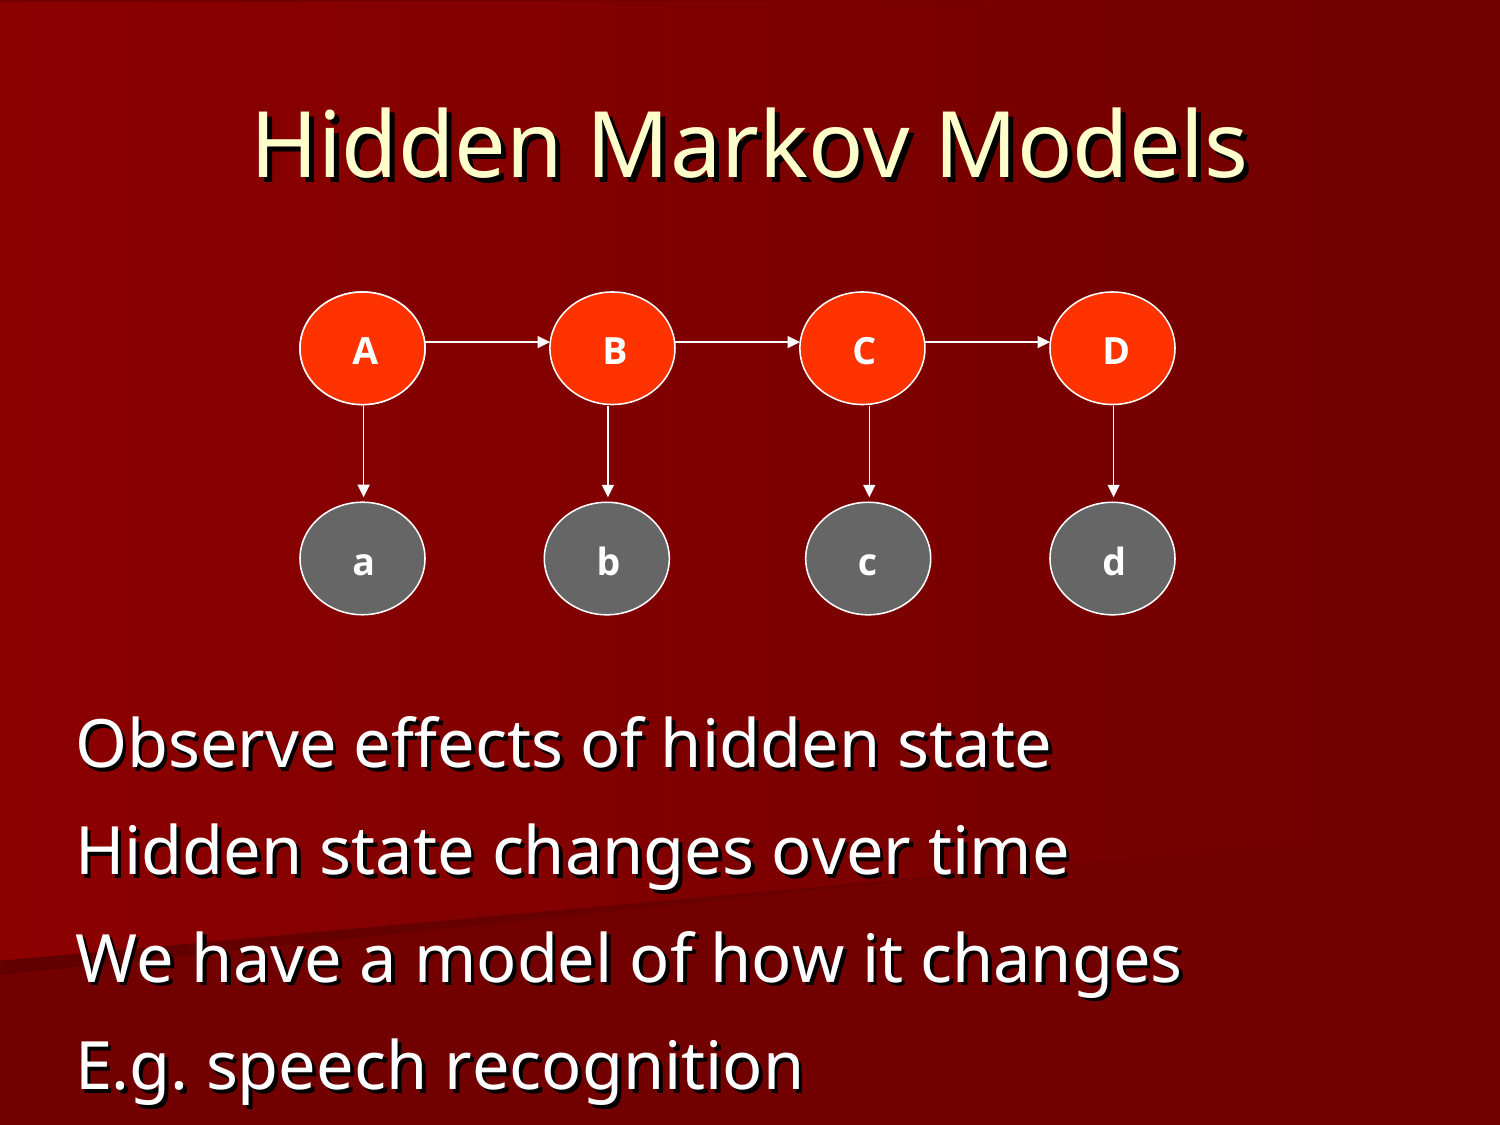

# Hidden Markov Models
A
B
C
D
A
a
b
c
d
Observe effects of hidden state
Hidden state changes over time
We have a model of how it changes
E.g. speech recognition